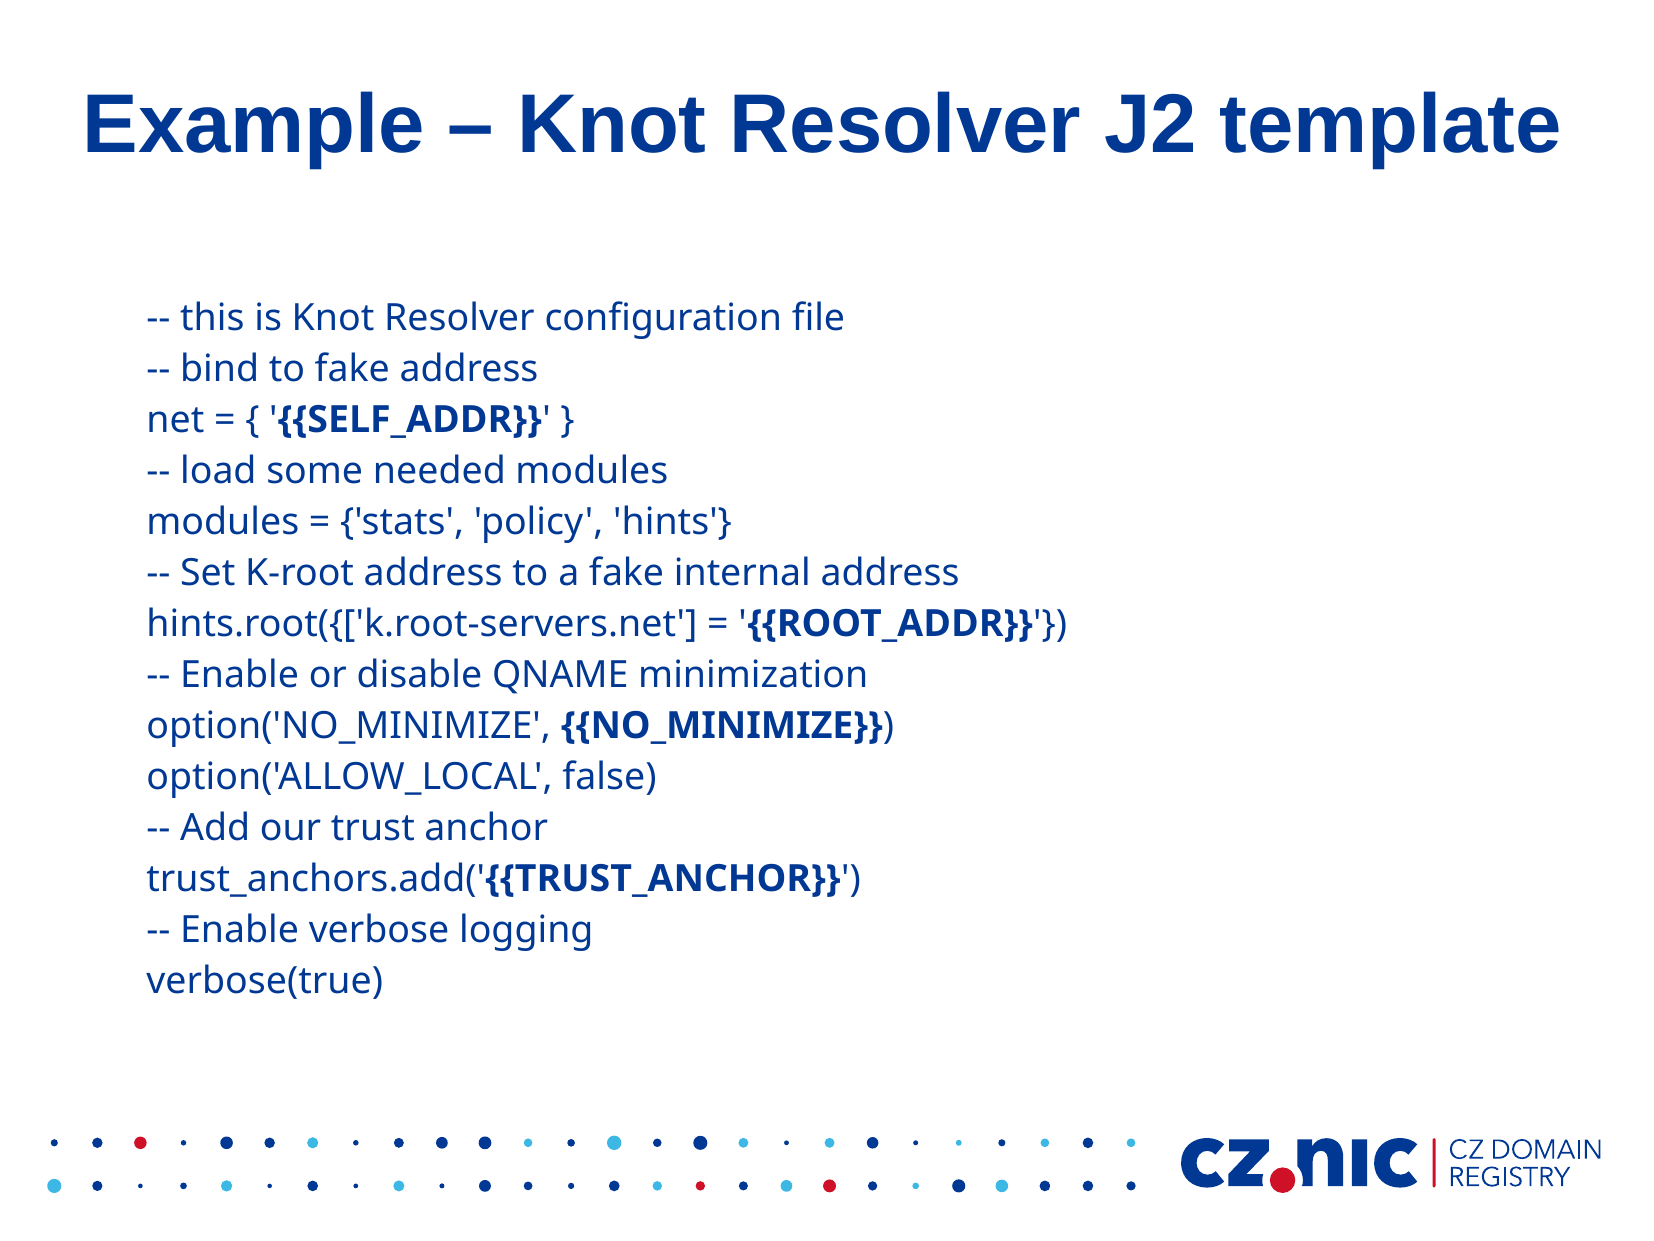

# Example – Knot Resolver J2 template
-- this is Knot Resolver configuration file
-- bind to fake address
net = { '{{SELF_ADDR}}' }
-- load some needed modules
modules = {'stats', 'policy', 'hints'}
-- Set K-root address to a fake internal address
hints.root({['k.root-servers.net'] = '{{ROOT_ADDR}}'})
-- Enable or disable QNAME minimization
option('NO_MINIMIZE', {{NO_MINIMIZE}})
option('ALLOW_LOCAL', false)
-- Add our trust anchor
trust_anchors.add('{{TRUST_ANCHOR}}')
-- Enable verbose logging
verbose(true)